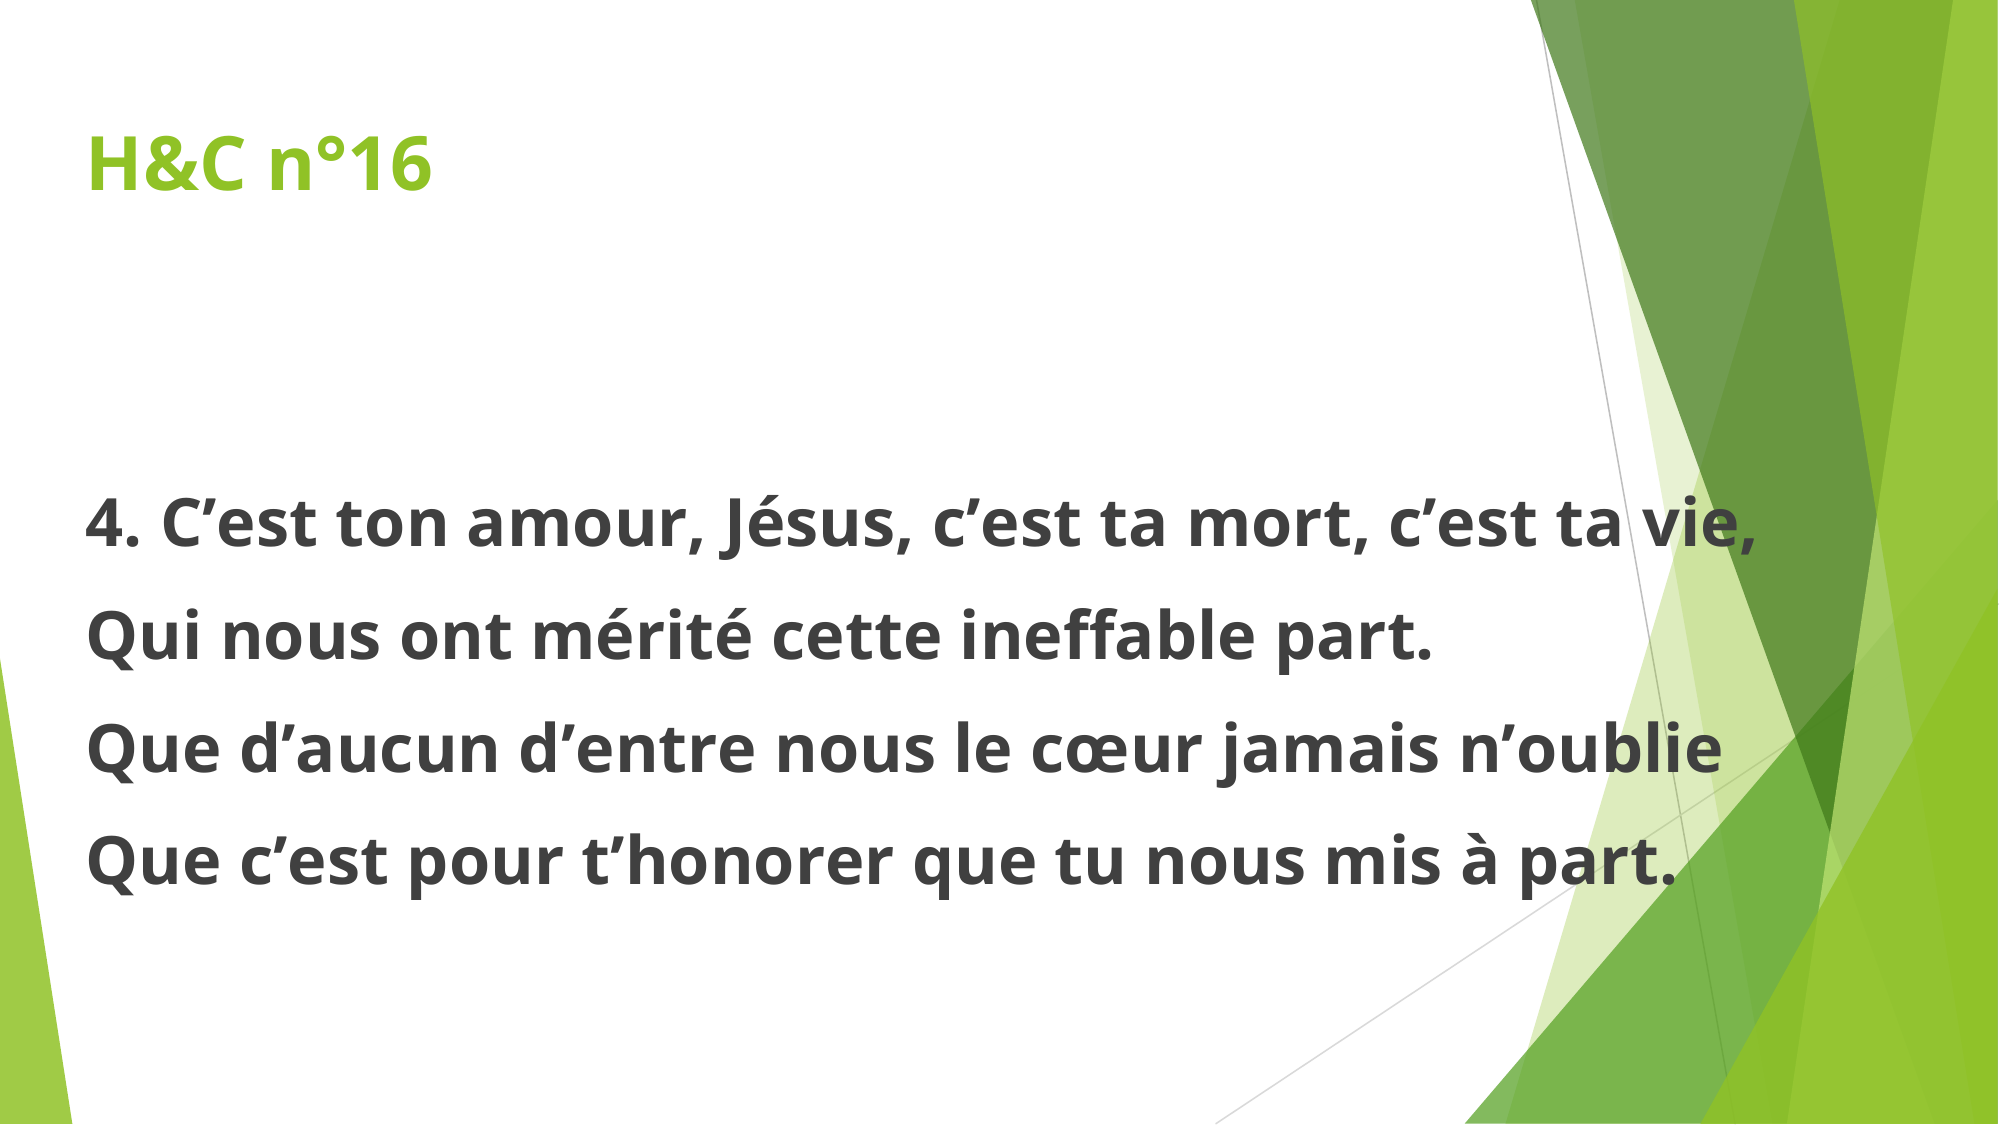

H&C n°16
4. C’est ton amour, Jésus, c’est ta mort, c’est ta vie,
Qui nous ont mérité cette ineffable part.
Que d’aucun d’entre nous le cœur jamais n’oublie
Que c’est pour t’honorer que tu nous mis à part.